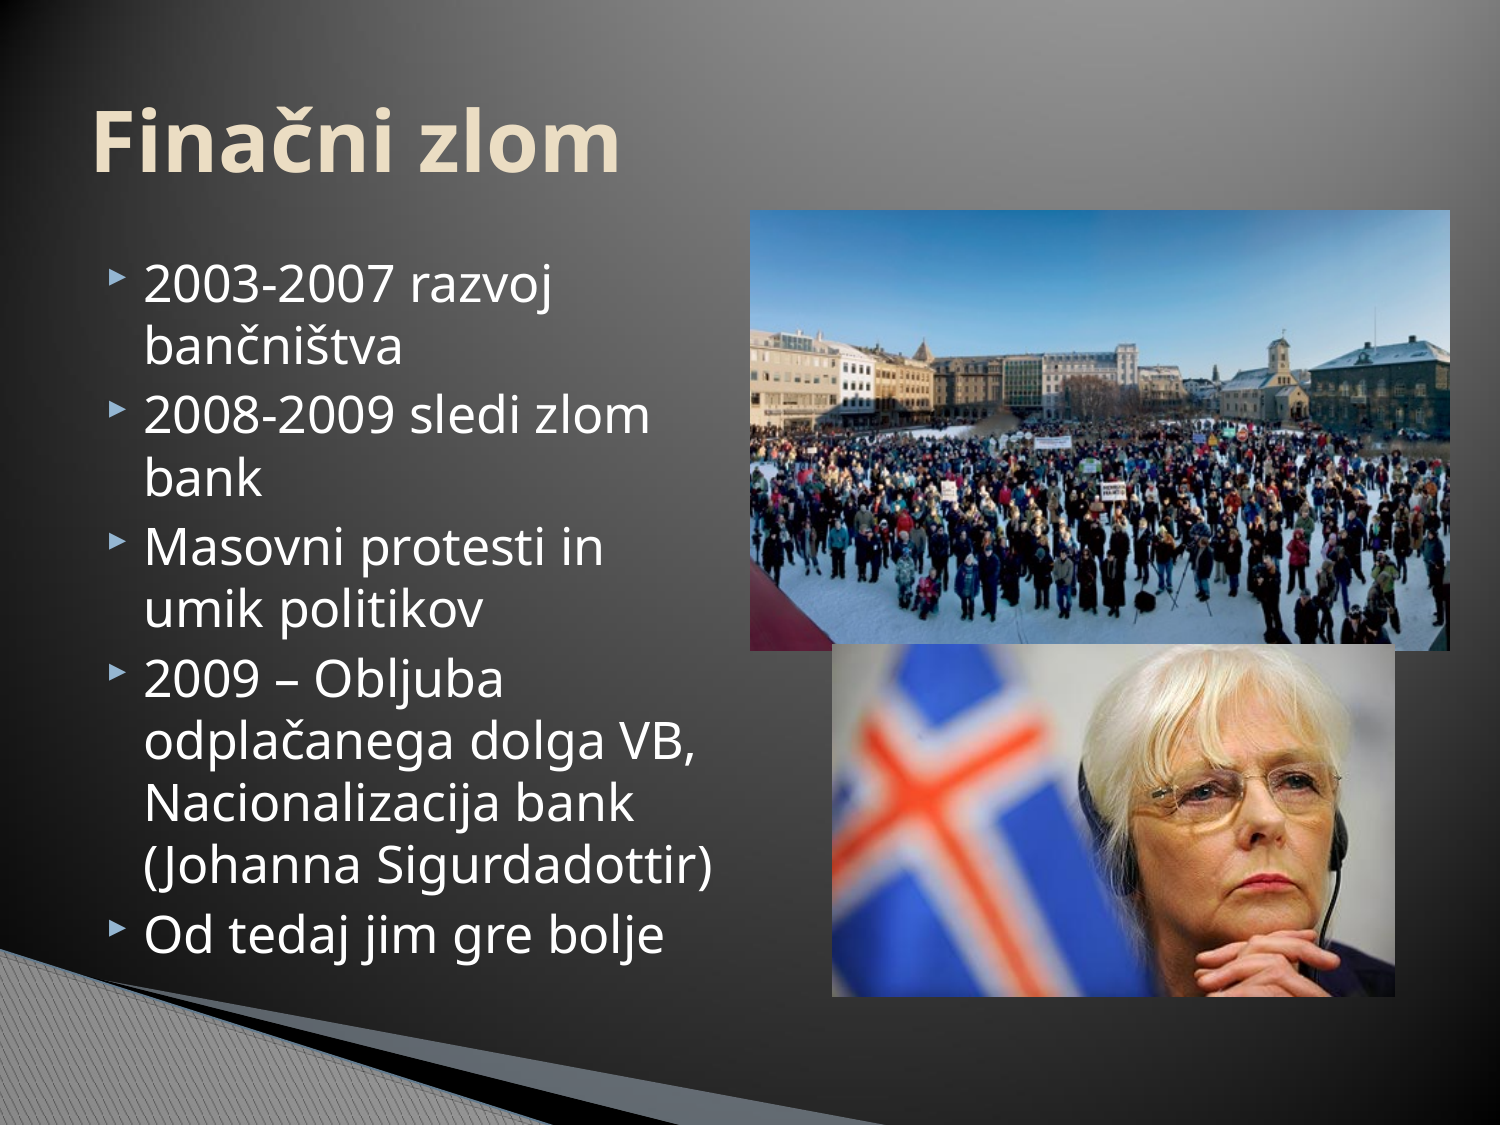

Finačni zlom
# 2003-2007 razvoj bančništva
2008-2009 sledi zlom bank
Masovni protesti in umik politikov
2009 – Obljuba odplačanega dolga VB, Nacionalizacija bank (Johanna Sigurdadottir)
Od tedaj jim gre bolje